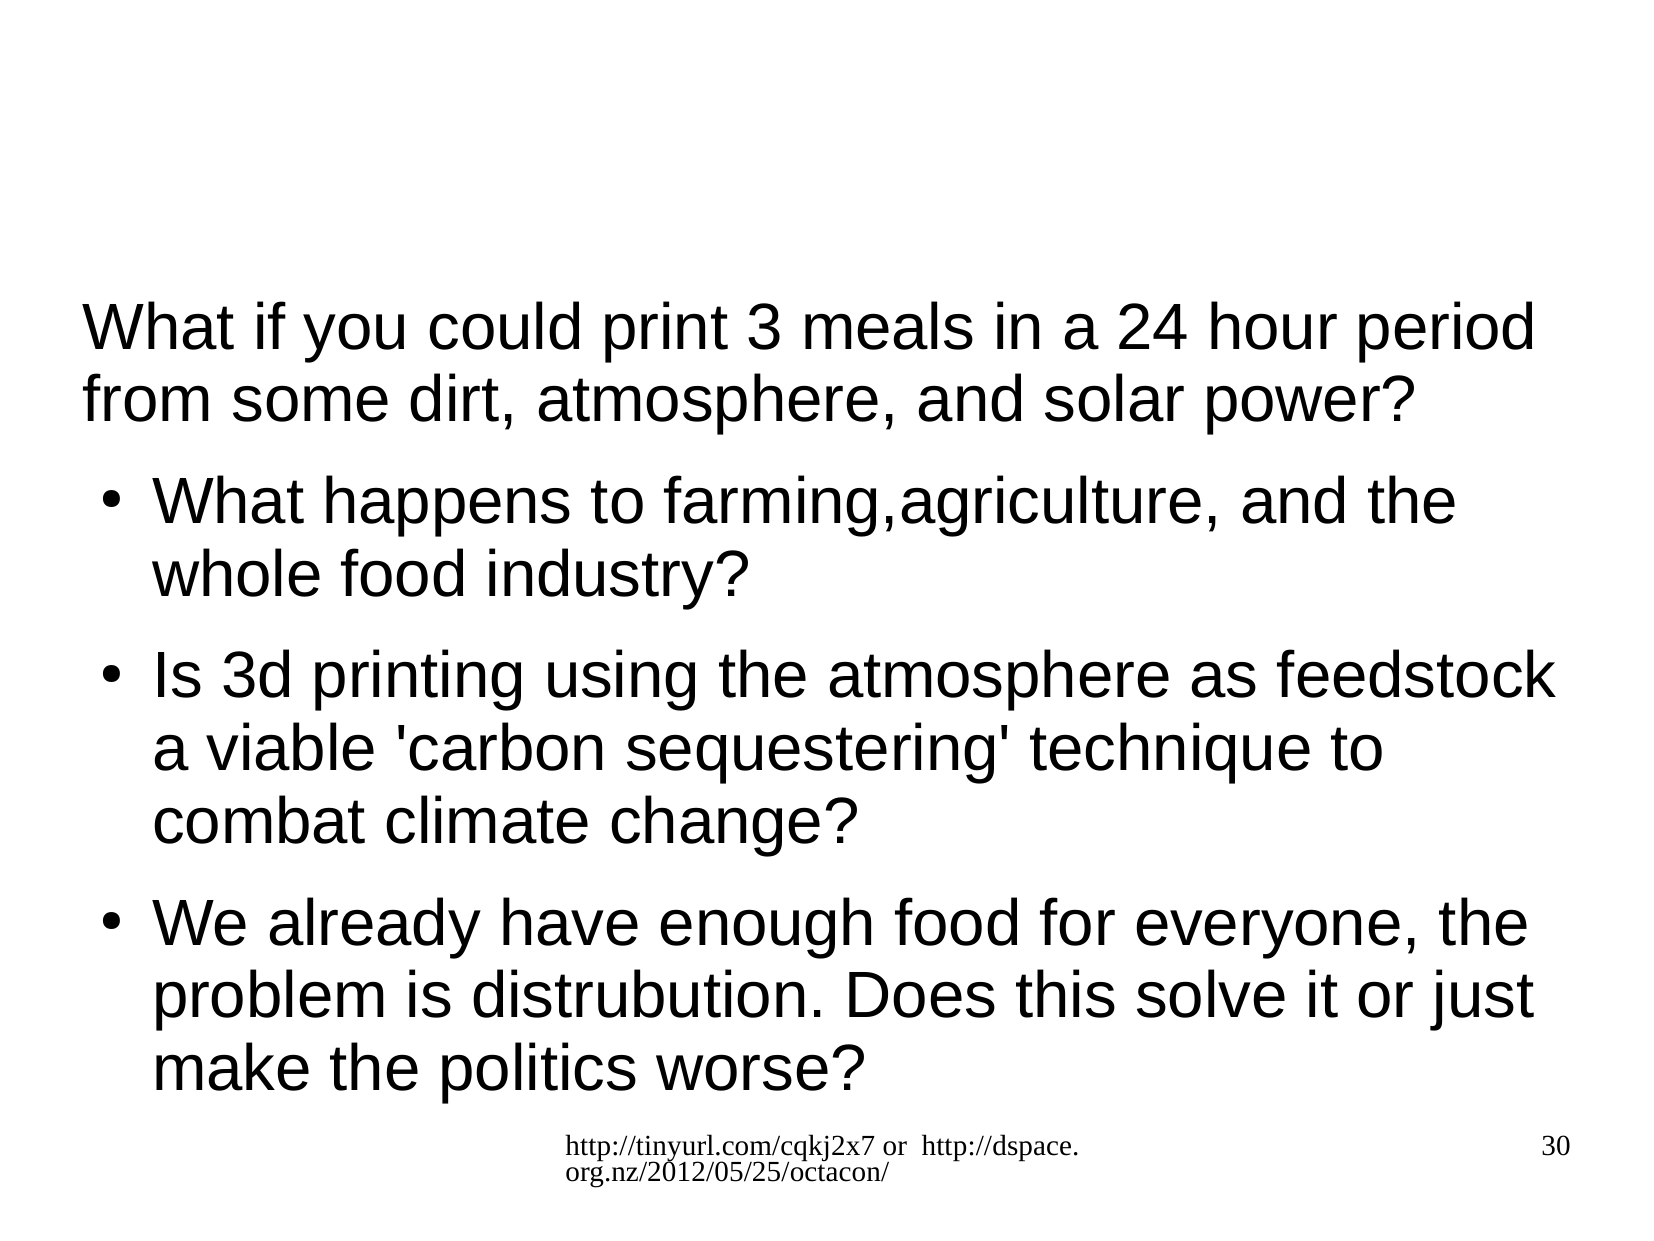

#
What if you could print 3 meals in a 24 hour period from some dirt, atmosphere, and solar power?
What happens to farming,agriculture, and the whole food industry?
Is 3d printing using the atmosphere as feedstock a viable 'carbon sequestering' technique to combat climate change?
We already have enough food for everyone, the problem is distrubution. Does this solve it or just make the politics worse?
http://tinyurl.com/cqkj2x7 or http://dspace.org.nz/2012/05/25/octacon/
30